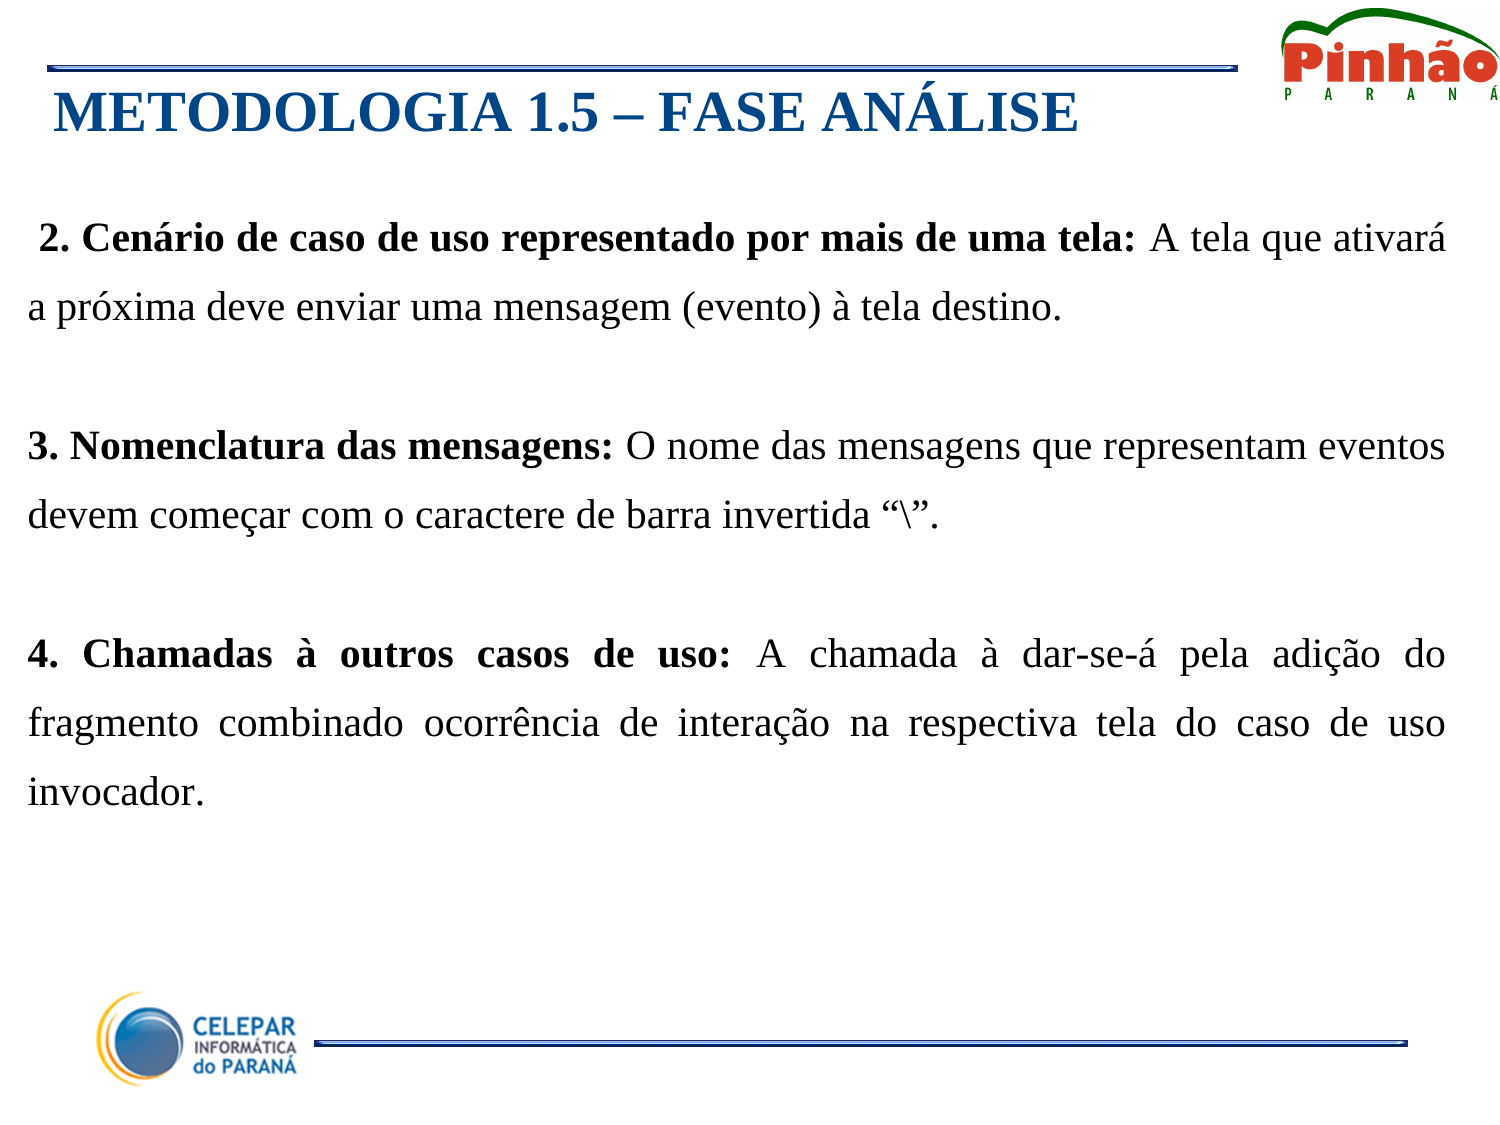

METODOLOGIA 1.5 – FASE ANÁLISE
 2. Cenário de caso de uso representado por mais de uma tela: A tela que ativará a próxima deve enviar uma mensagem (evento) à tela destino.
3. Nomenclatura das mensagens: O nome das mensagens que representam eventos devem começar com o caractere de barra invertida “\”.
4. Chamadas à outros casos de uso: A chamada à dar-se-á pela adição do fragmento combinado ocorrência de interação na respectiva tela do caso de uso invocador.